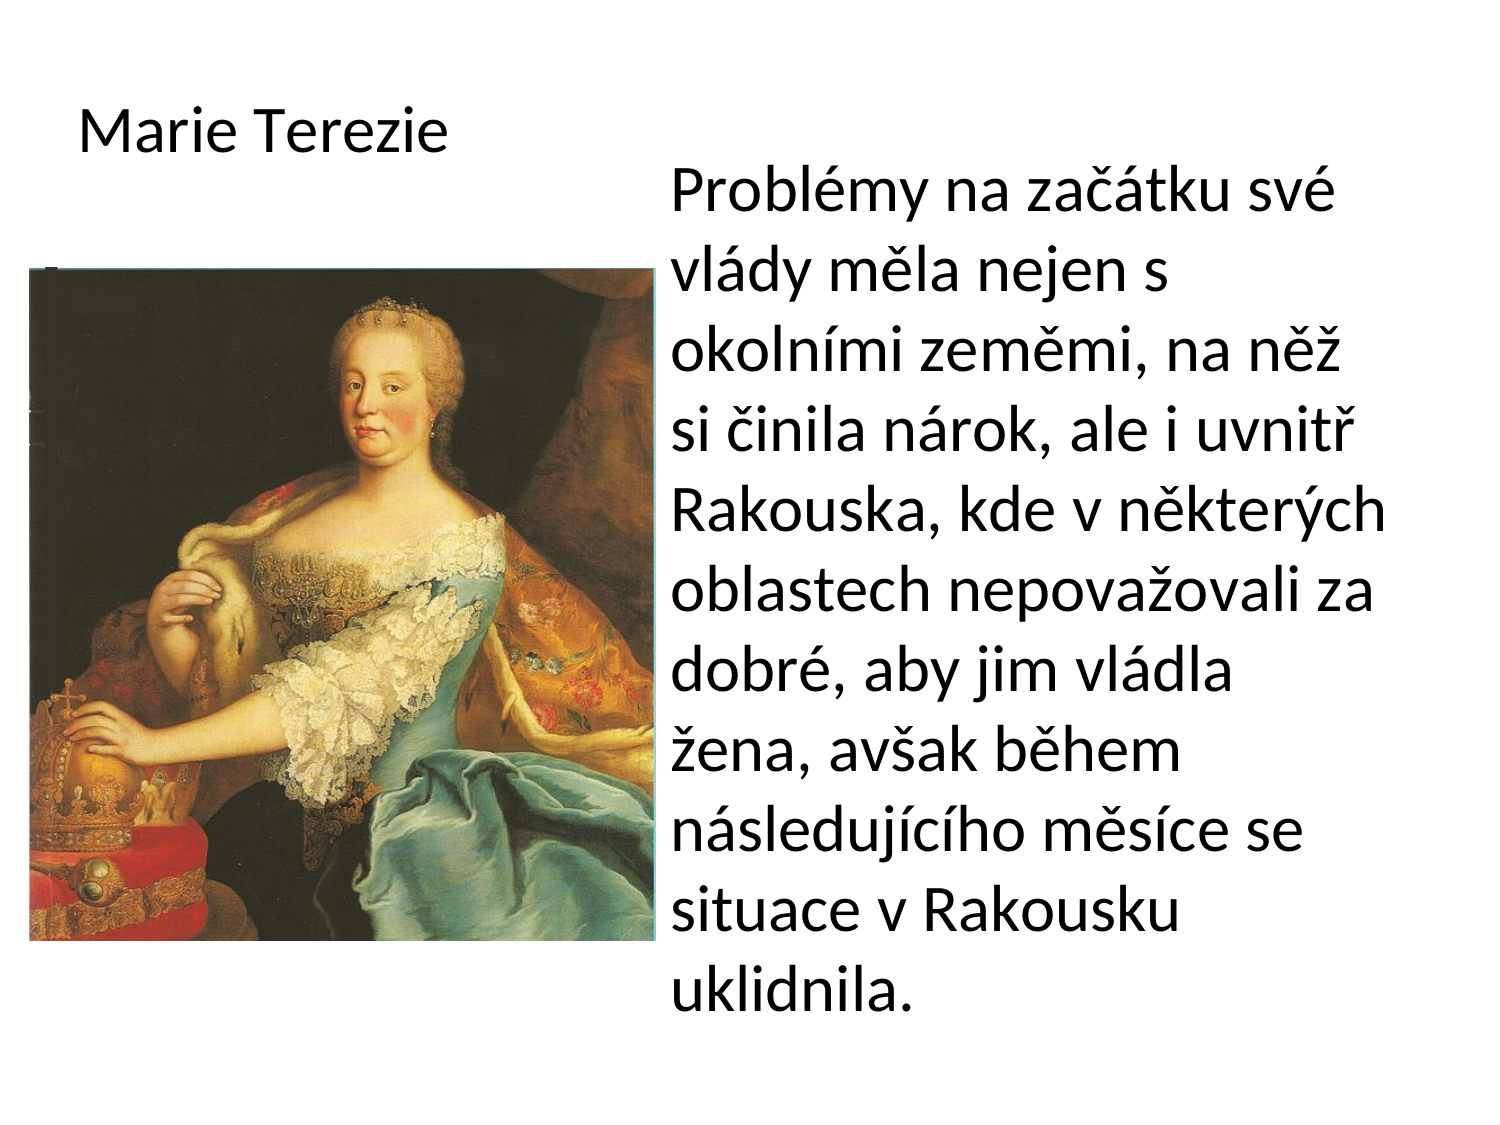

Marie Terezie
Problémy na začátku své vlády měla nejen s okolními zeměmi, na něž si činila nárok, ale i uvnitř Rakouska, kde v některých oblastech nepovažovali za dobré, aby jim vládla žena, avšak během následujícího měsíce se situace v Rakousku uklidnila.